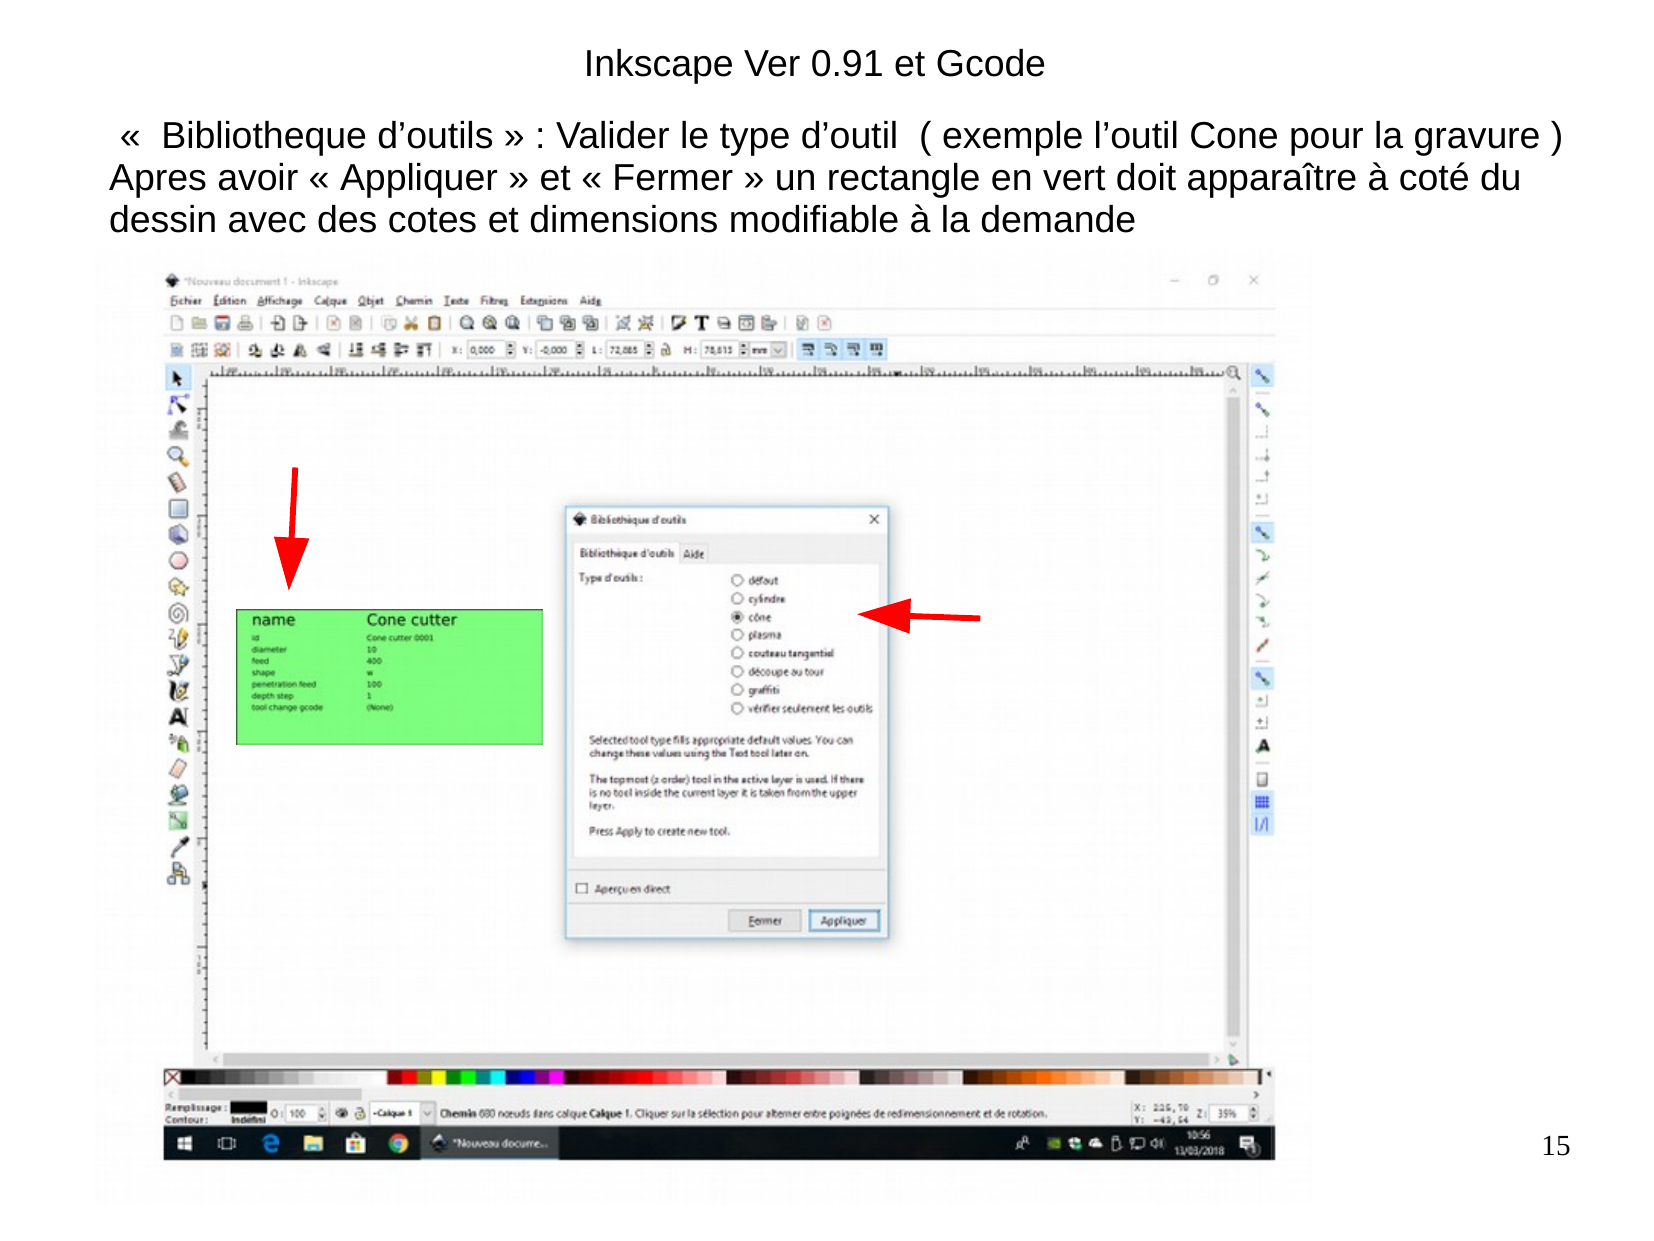

Inkscape Ver 0.91 et Gcode
 «  Bibliotheque d’outils » : Valider le type d’outil ( exemple l’outil Cone pour la gravure )
Apres avoir « Appliquer » et « Fermer » un rectangle en vert doit apparaître à coté du dessin avec des cotes et dimensions modifiable à la demande
15